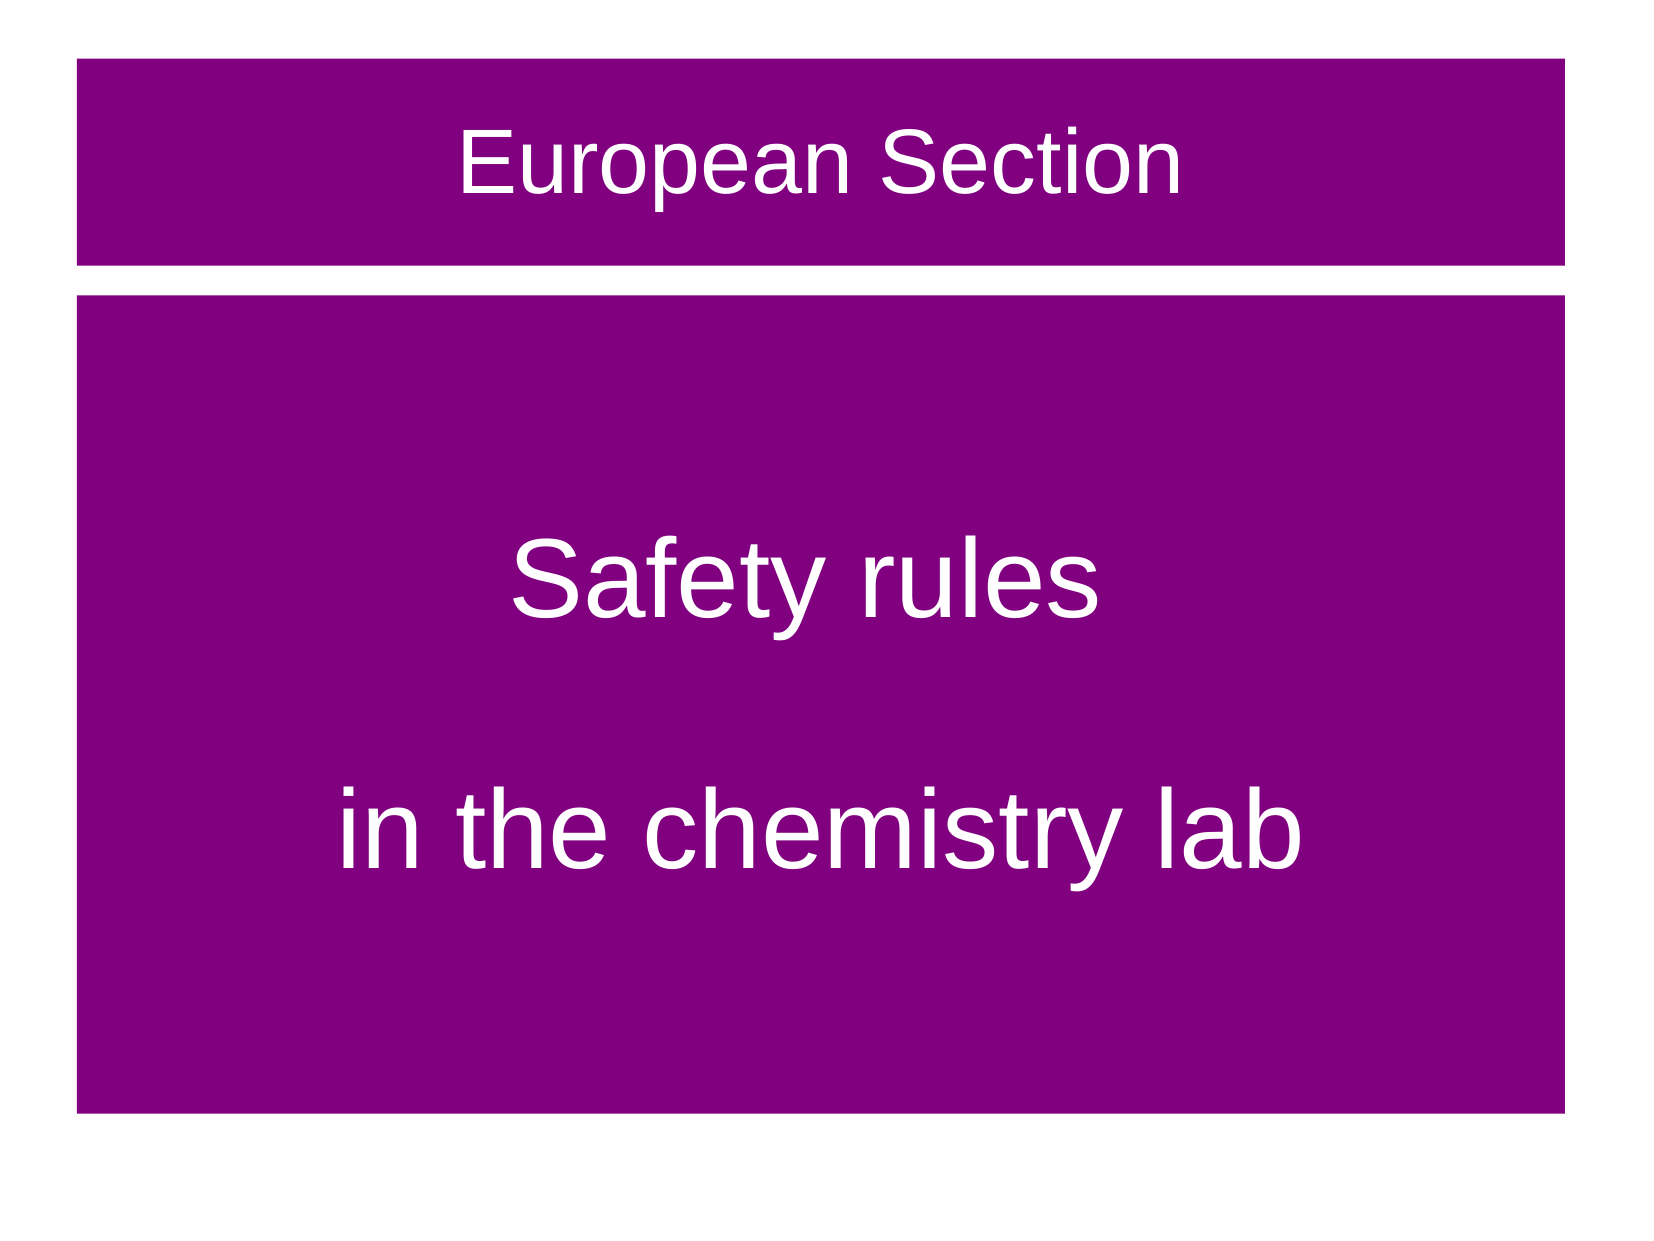

# European Section
Safety rules
in the chemistry lab